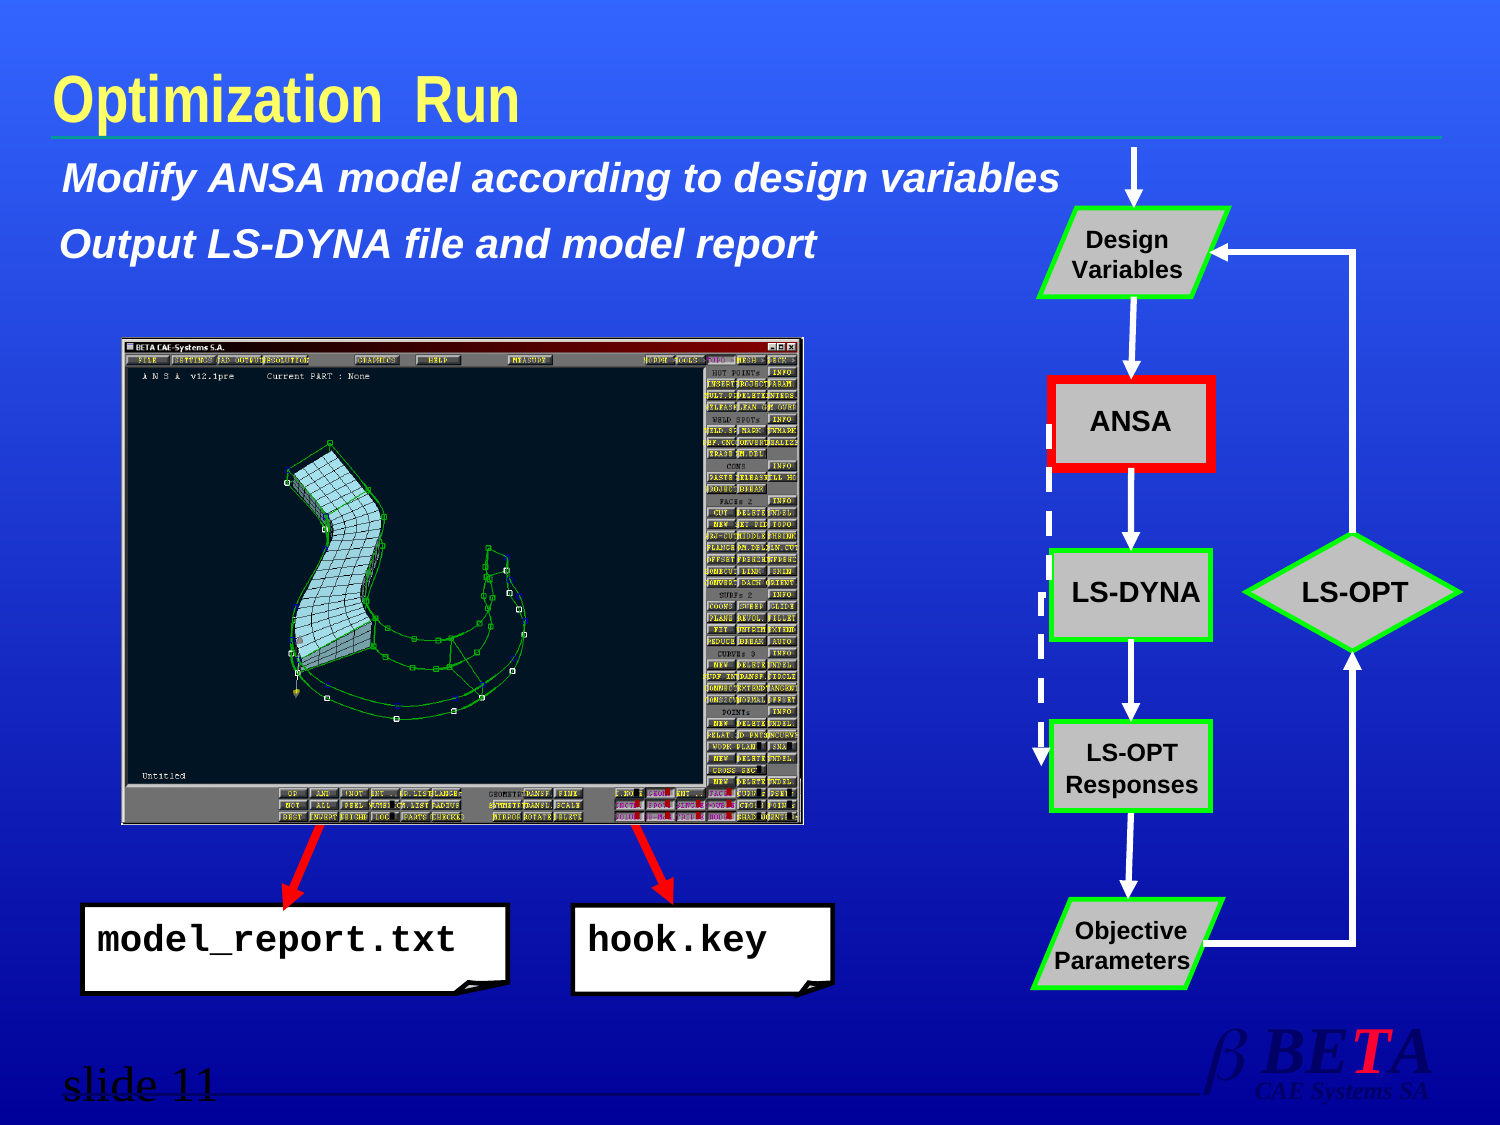

# Optimization Run
Modify ANSA model according to design variables
Output LS-DYNA file and model report
 Design Variables
ANSA
LS-DYNA
LS-OPT
LS-OPT
Responses
model_report.txt
hook.key
 Objective Parameters
11